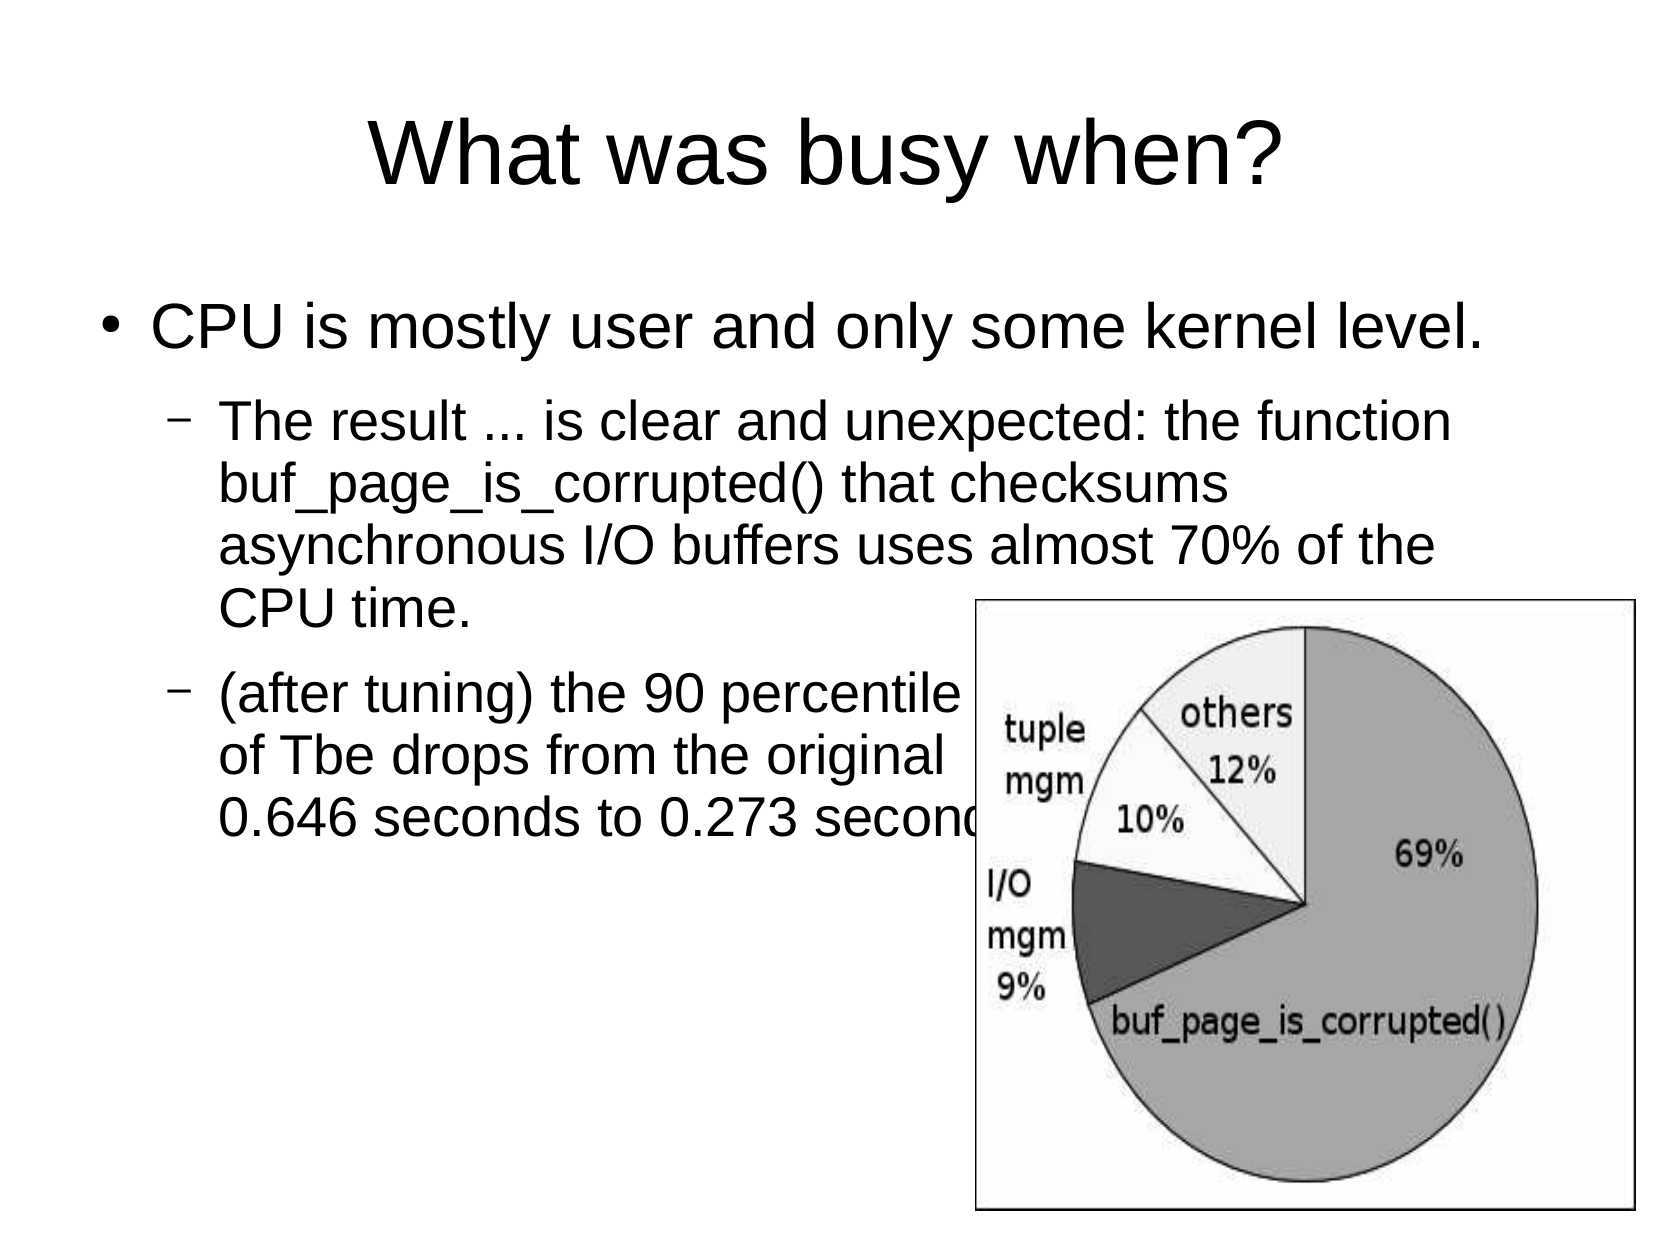

# What was busy when?
CPU is mostly user and only some kernel level.
The result ... is clear and unexpected: the function buf_page_is_corrupted() that checksums asynchronous I/O buffers uses almost 70% of the CPU time.
(after tuning) the 90 percentile
of Tbe drops from the original
0.646 seconds to 0.273 seconds